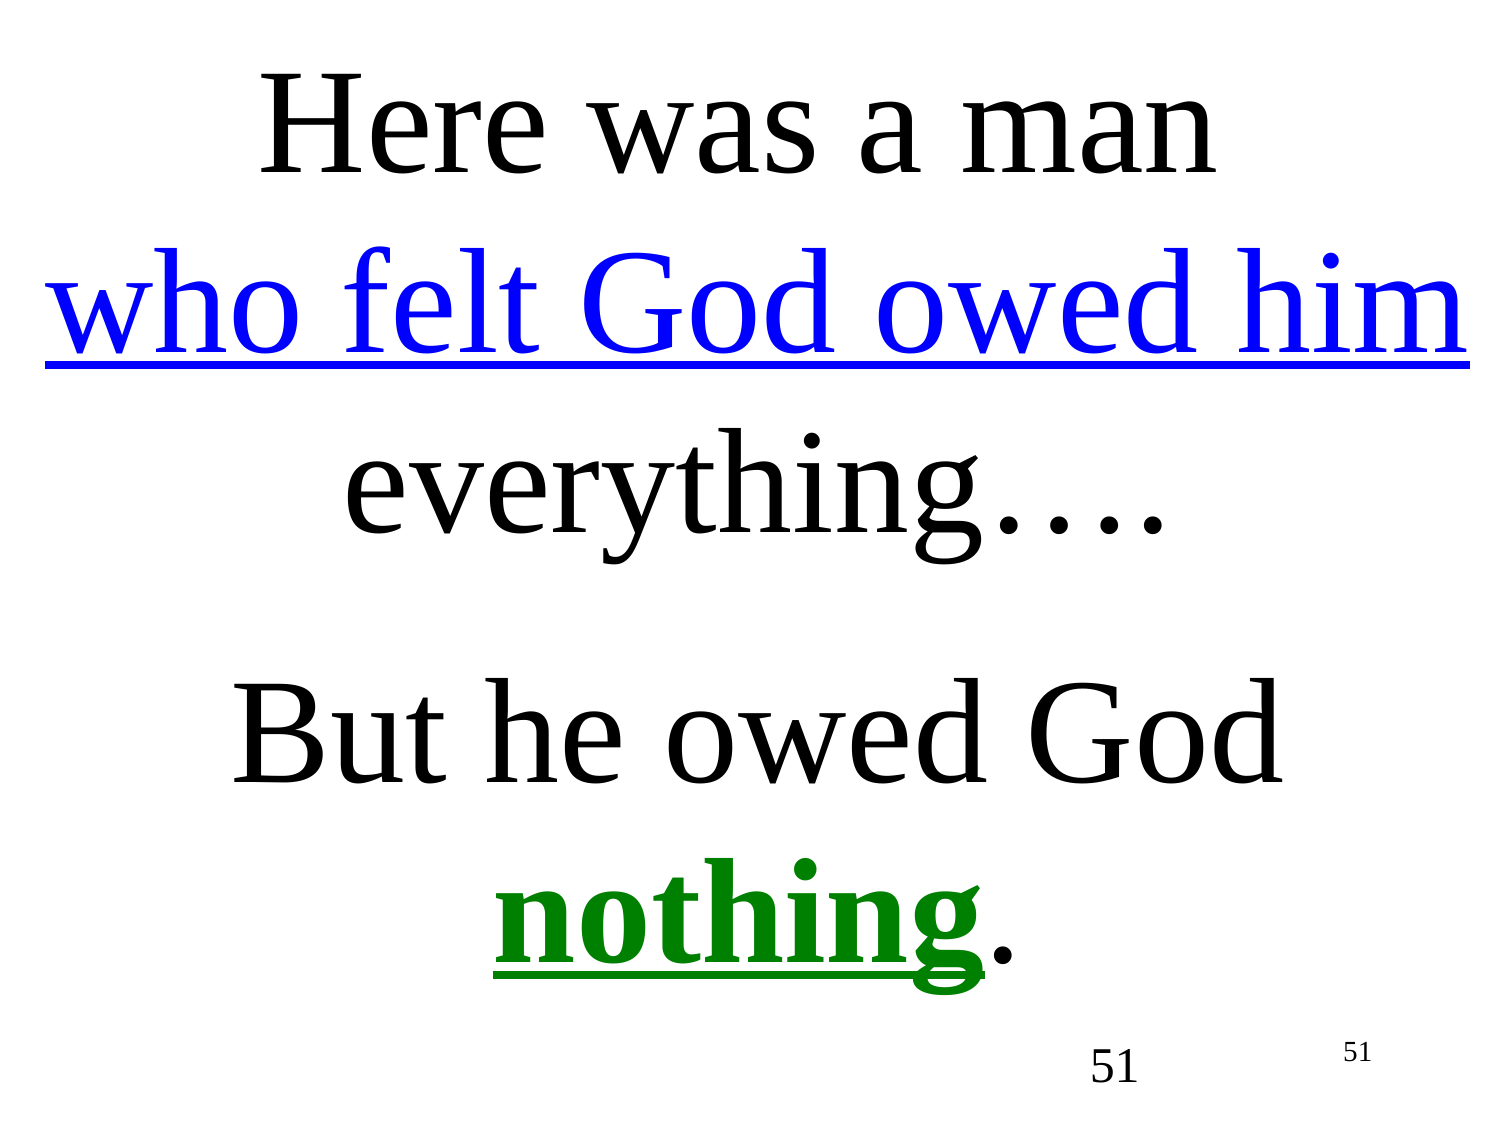

Here was a man
who felt God owed him everything….
But he owed God nothing.
51